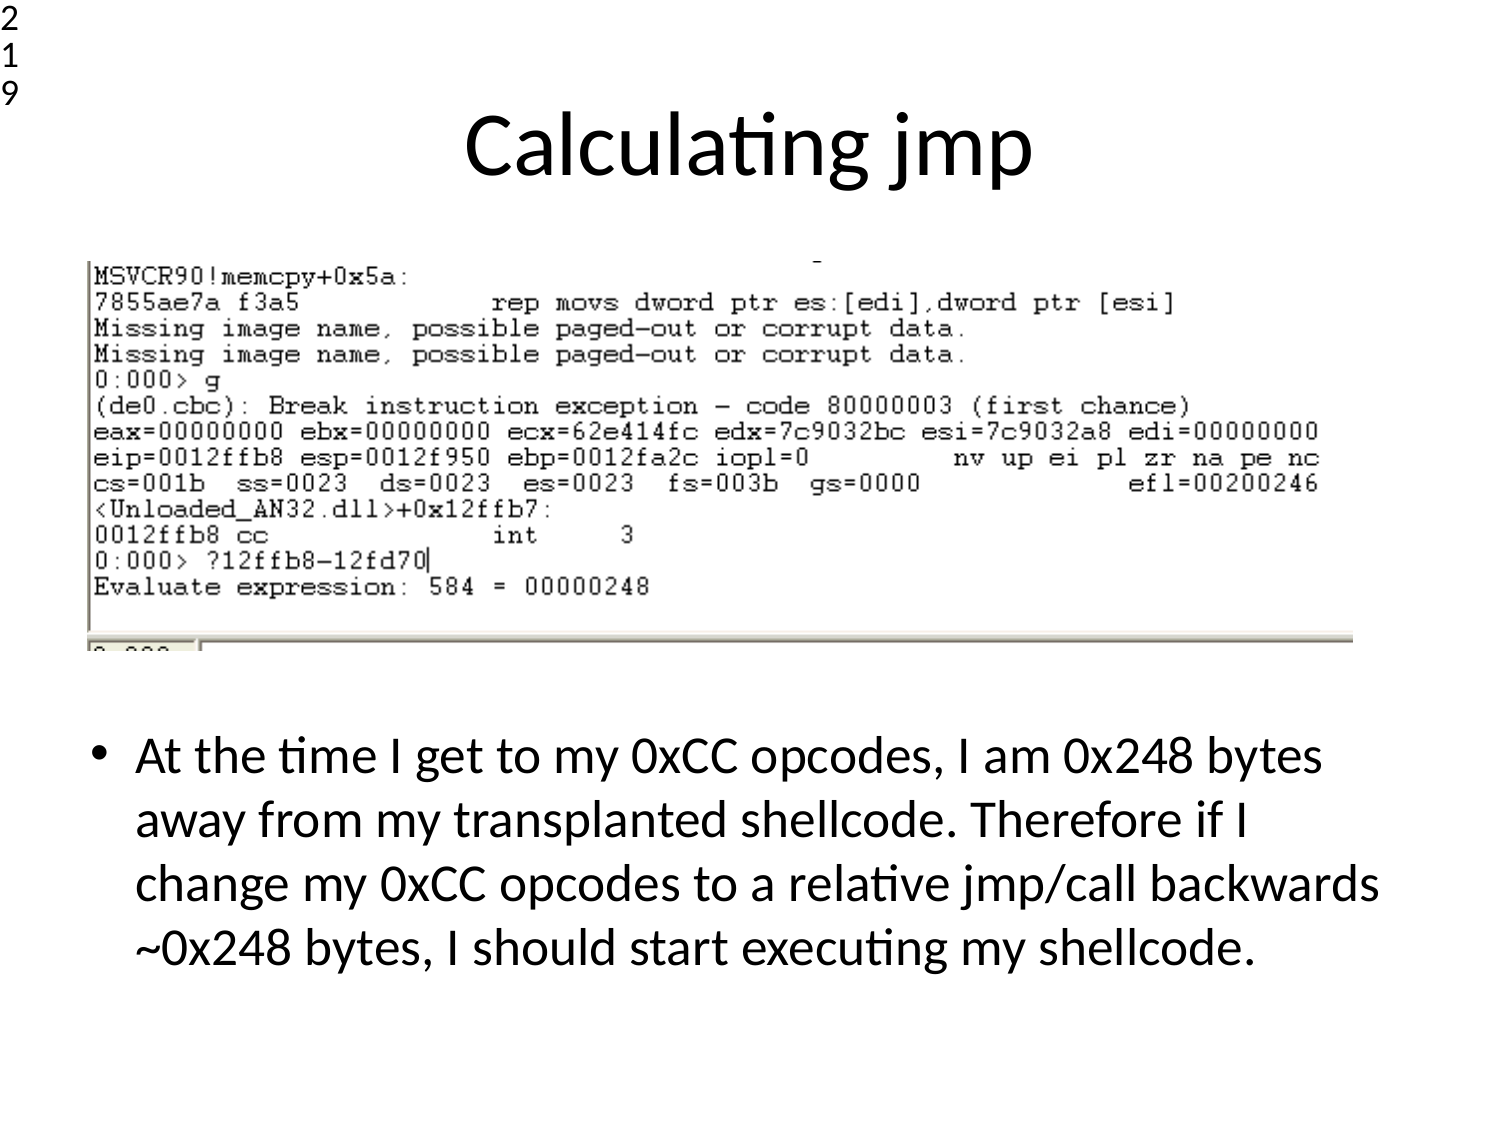

# Calculating jmp
At the time I get to my 0xCC opcodes, I am 0x248 bytes away from my transplanted shellcode. Therefore if I change my 0xCC opcodes to a relative jmp/call backwards ~0x248 bytes, I should start executing my shellcode.